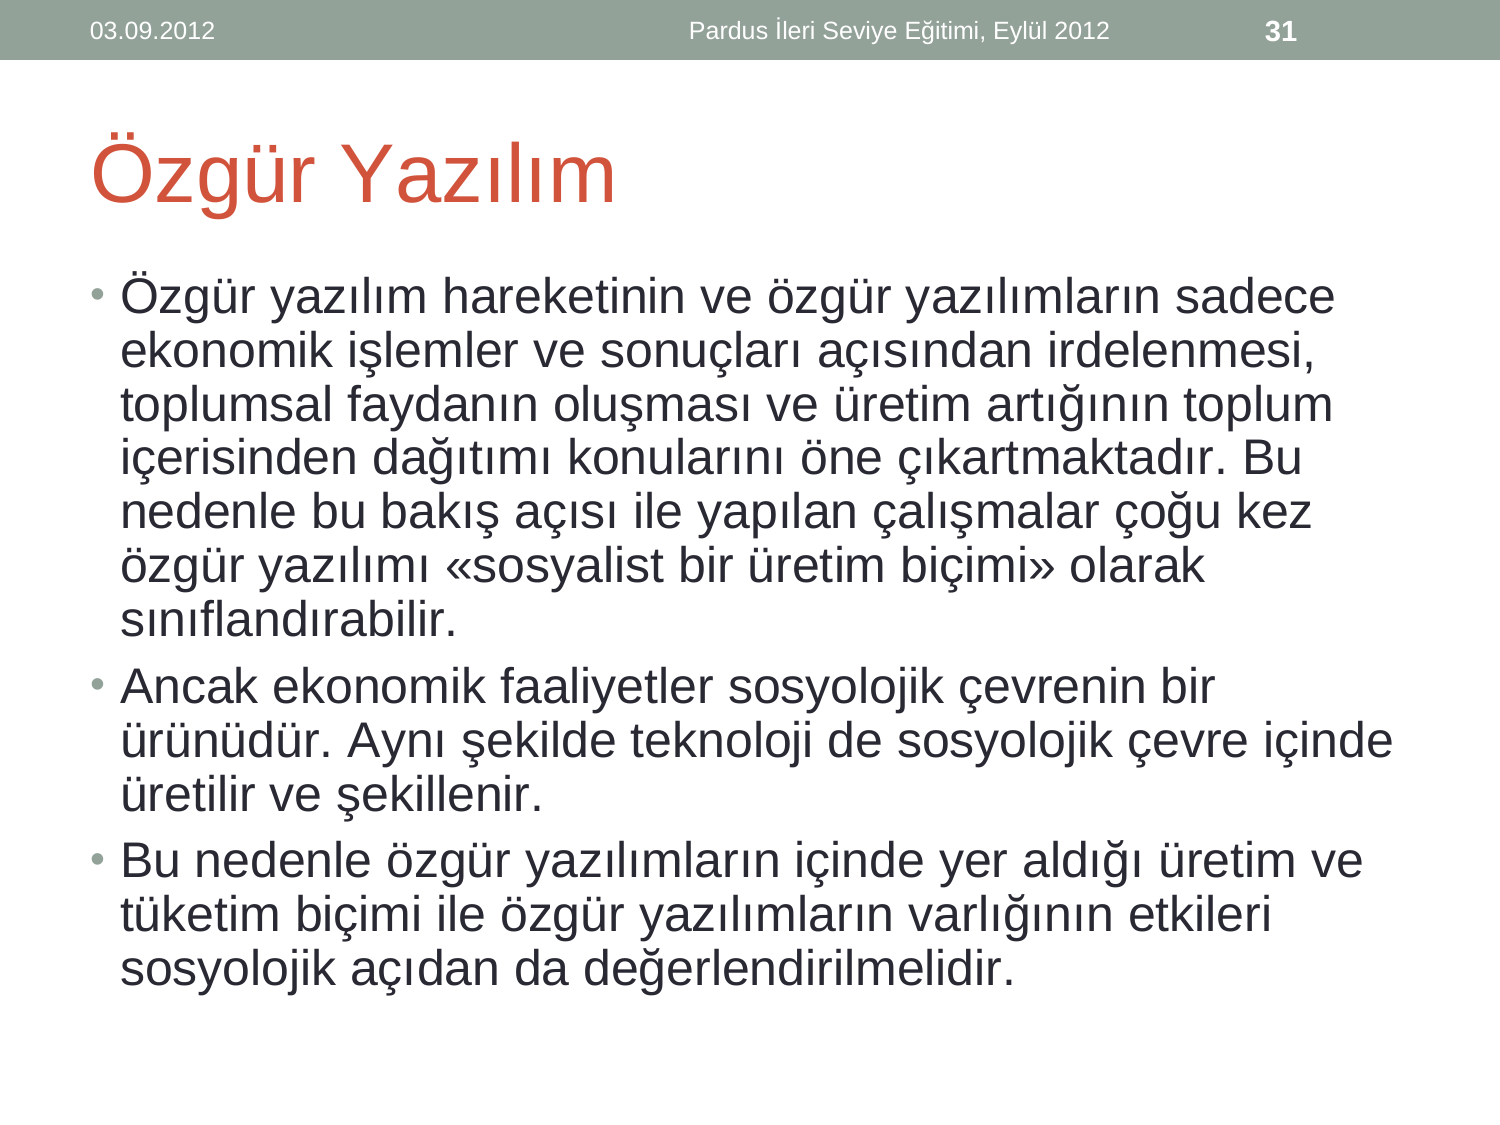

03.09.2012
Pardus İleri Seviye Eğitimi, Eylül 2012
# Özgür Yazılım
Özgür yazılım hareketinin ve özgür yazılımların sadece ekonomik işlemler ve sonuçları açısından irdelenmesi, toplumsal faydanın oluşması ve üretim artığının toplum içerisinden dağıtımı konularını öne çıkartmaktadır. Bu nedenle bu bakış açısı ile yapılan çalışmalar çoğu kez özgür yazılımı «sosyalist bir üretim biçimi» olarak sınıflandırabilir.
Ancak ekonomik faaliyetler sosyolojik çevrenin bir ürünüdür. Aynı şekilde teknoloji de sosyolojik çevre içinde üretilir ve şekillenir.
Bu nedenle özgür yazılımların içinde yer aldığı üretim ve tüketim biçimi ile özgür yazılımların varlığının etkileri sosyolojik açıdan da değerlendirilmelidir.